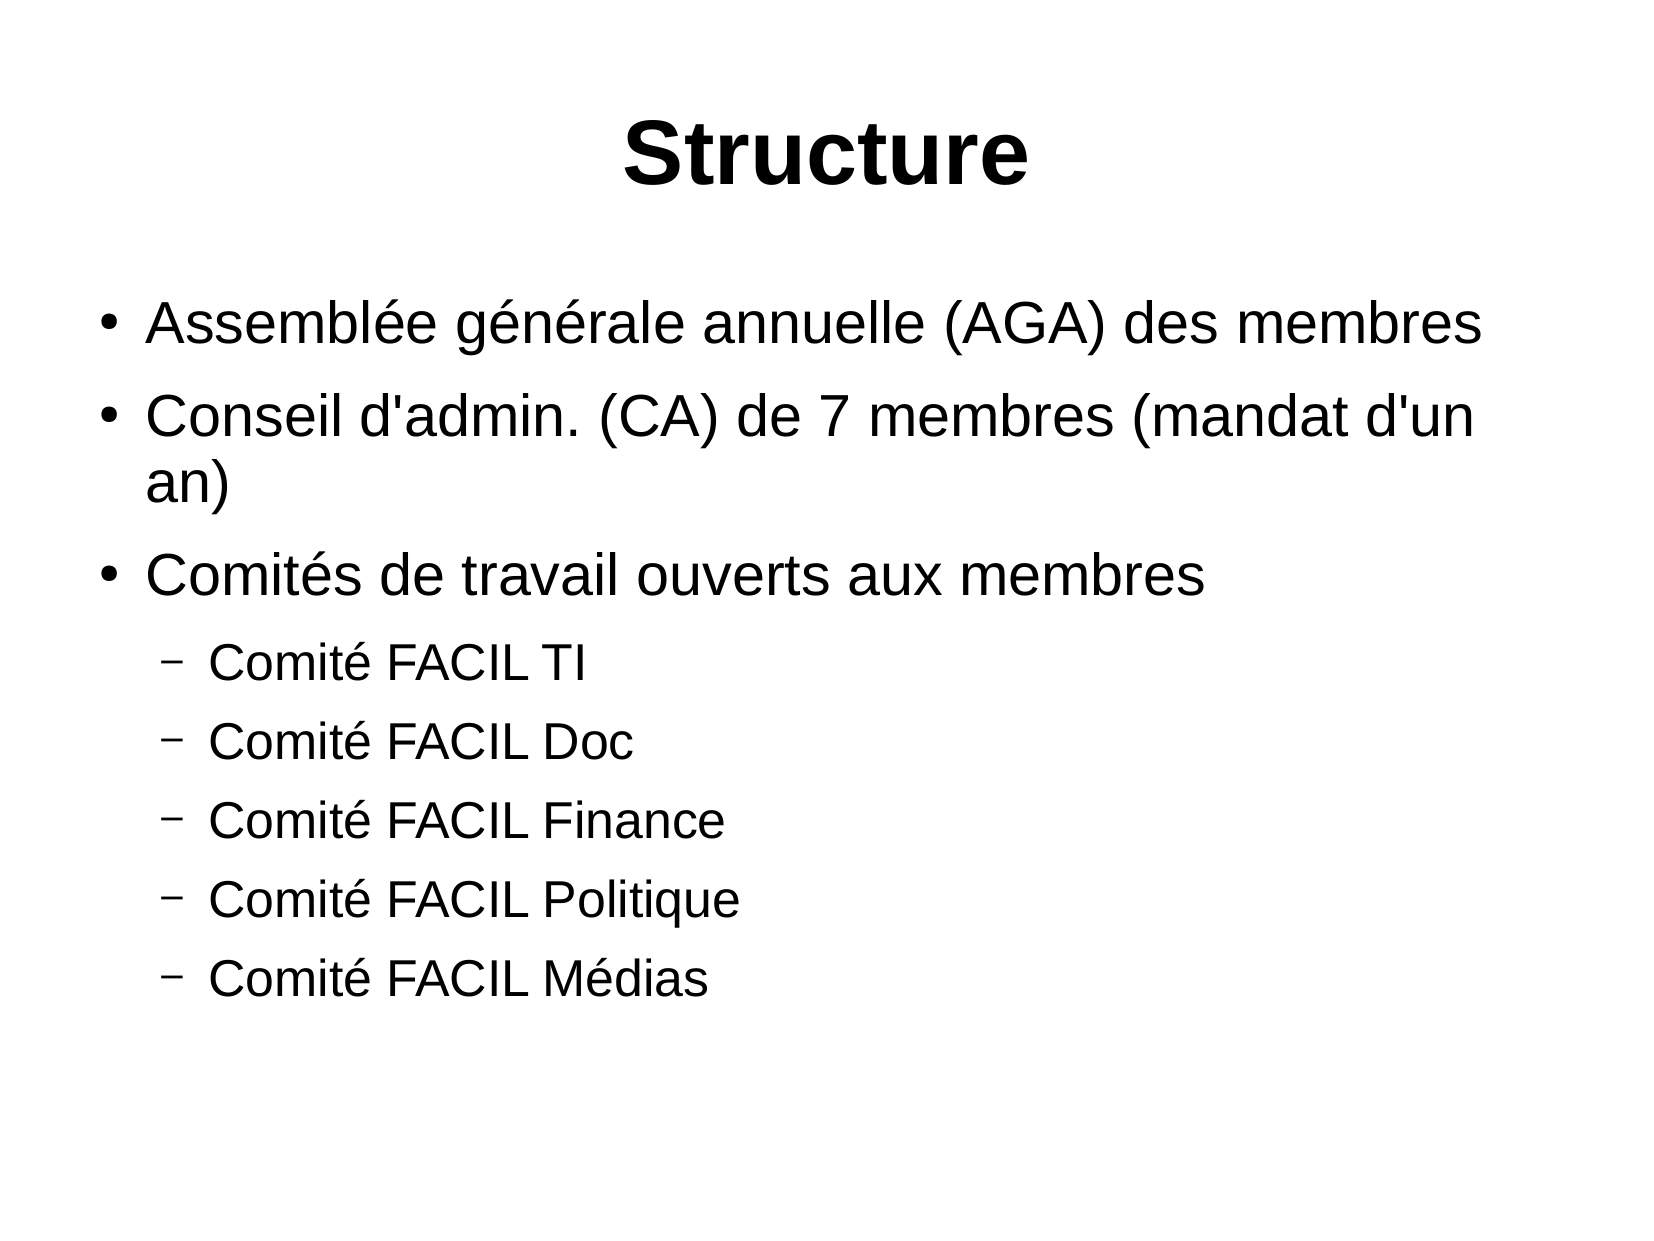

# Structure
Assemblée générale annuelle (AGA) des membres
Conseil d'admin. (CA) de 7 membres (mandat d'un an)
Comités de travail ouverts aux membres
Comité FACIL TI
Comité FACIL Doc
Comité FACIL Finance
Comité FACIL Politique
Comité FACIL Médias